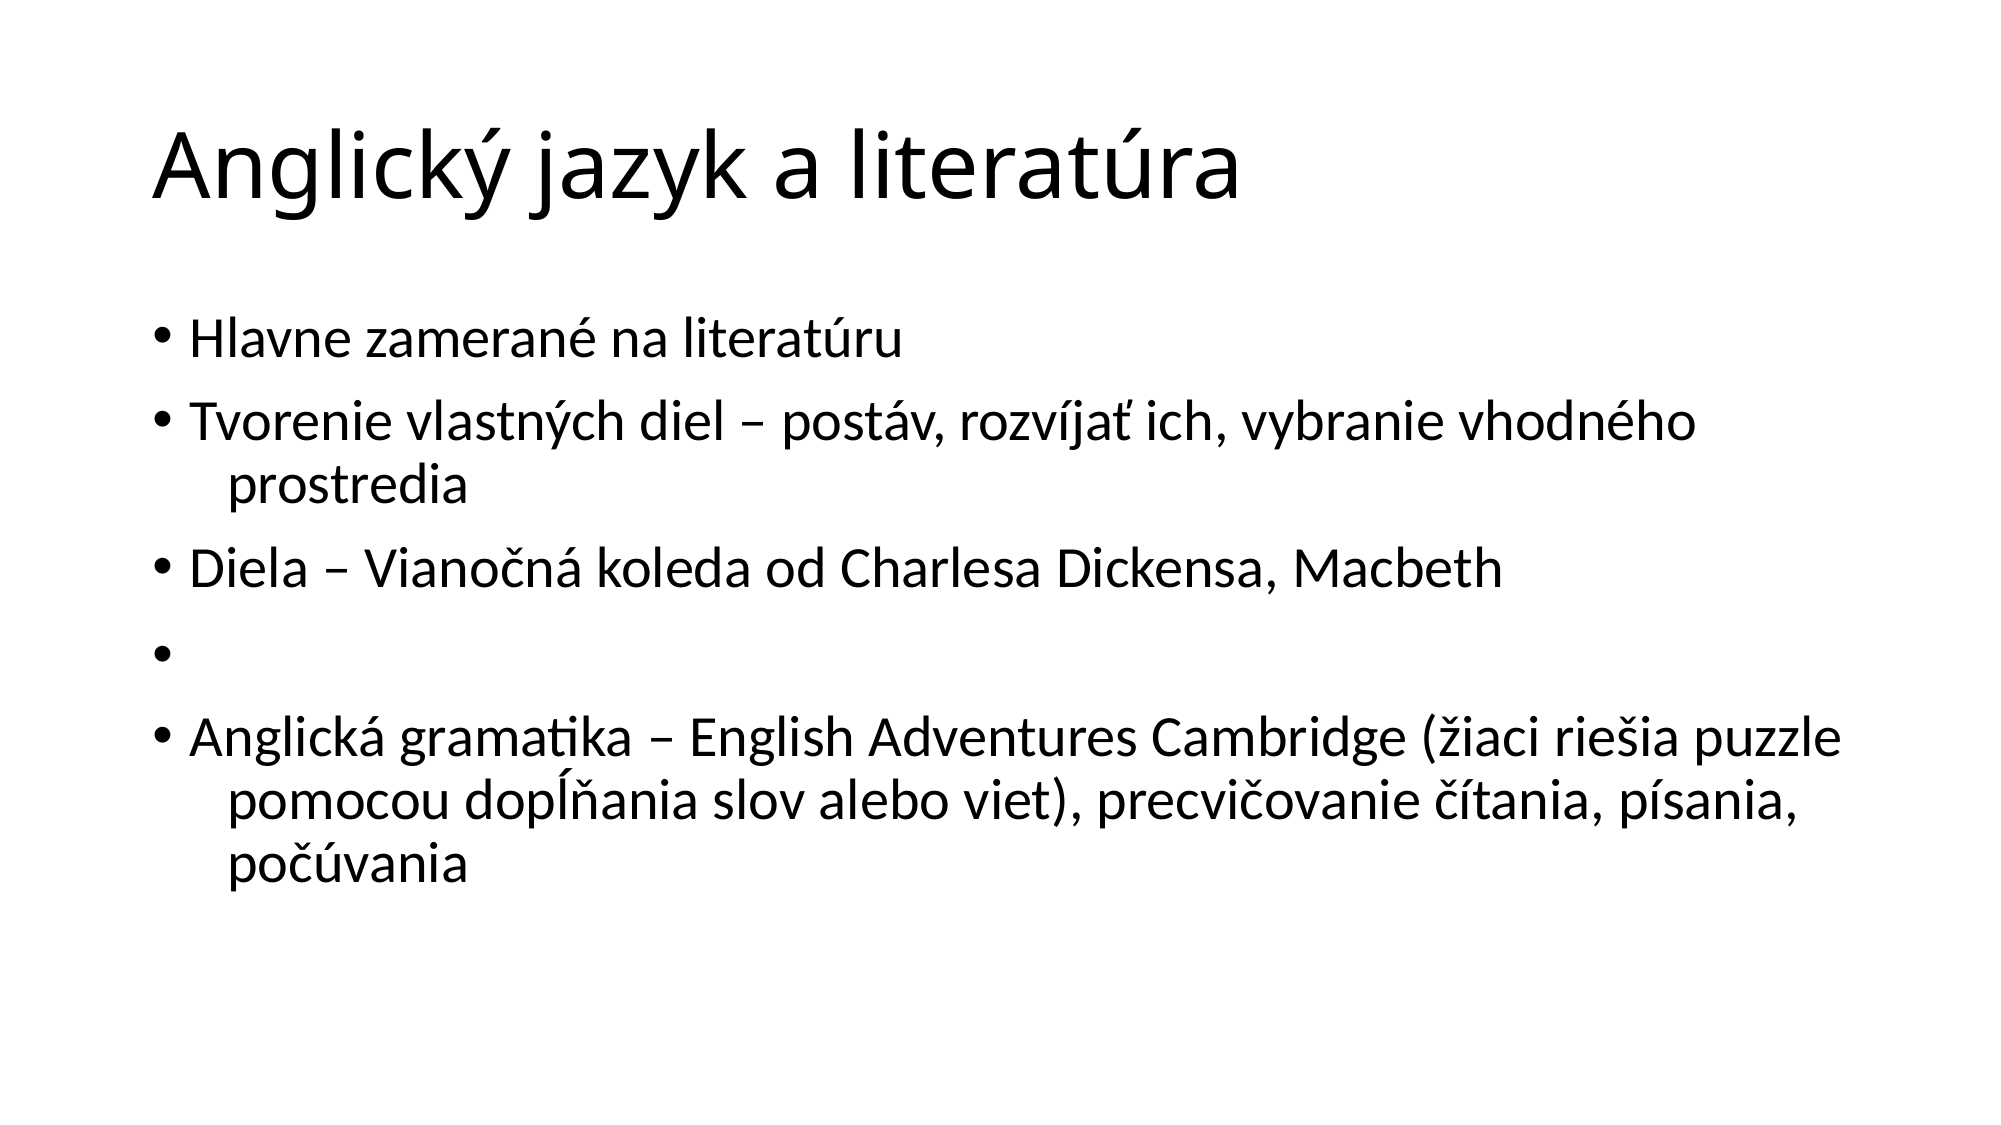

# Anglický jazyk a literatúra
Hlavne zamerané na literatúru
Tvorenie vlastných diel – postáv, rozvíjať ich, vybranie vhodného prostredia
Diela – Vianočná koleda od Charlesa Dickensa, Macbeth
Anglická gramatika – English Adventures Cambridge (žiaci riešia puzzle pomocou dopĺňania slov alebo viet), precvičovanie čítania, písania, počúvania